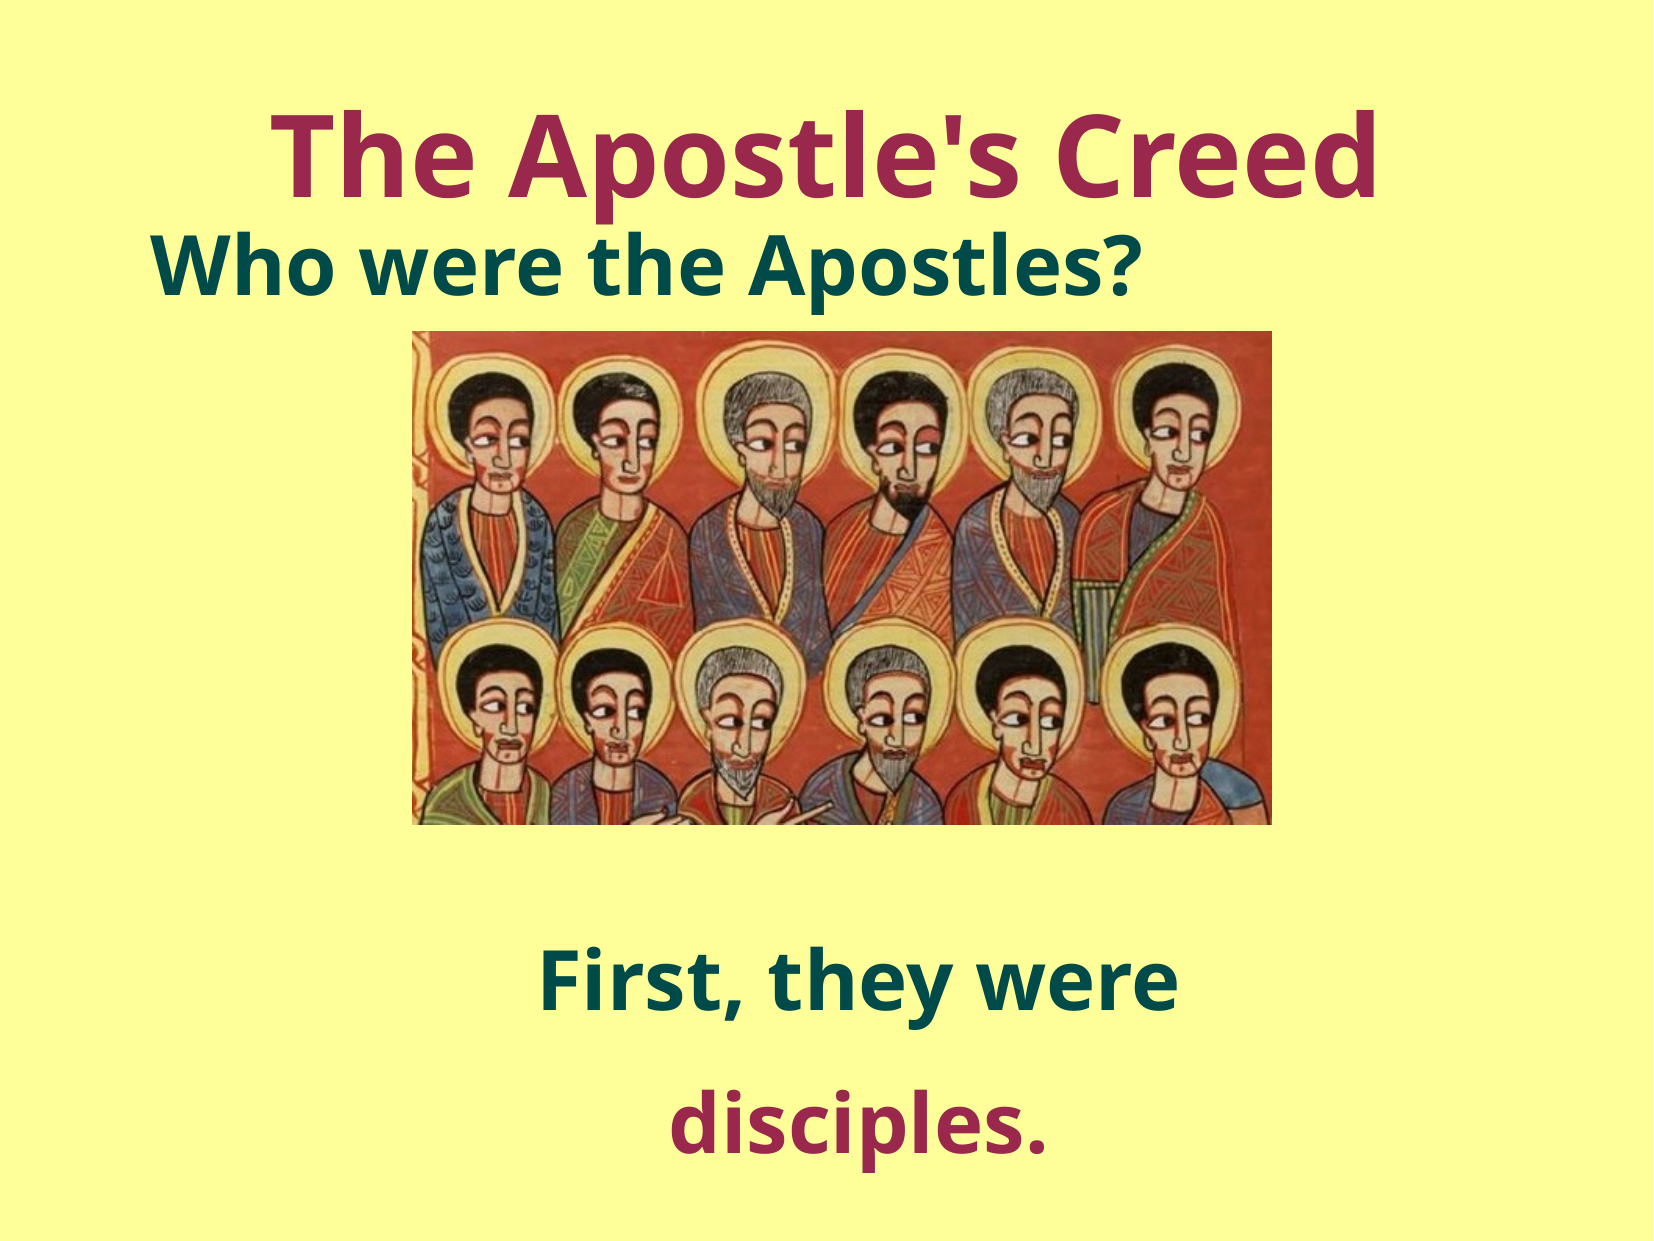

# The Apostle's Creed
Who were the Apostles?
First, they were
disciples.